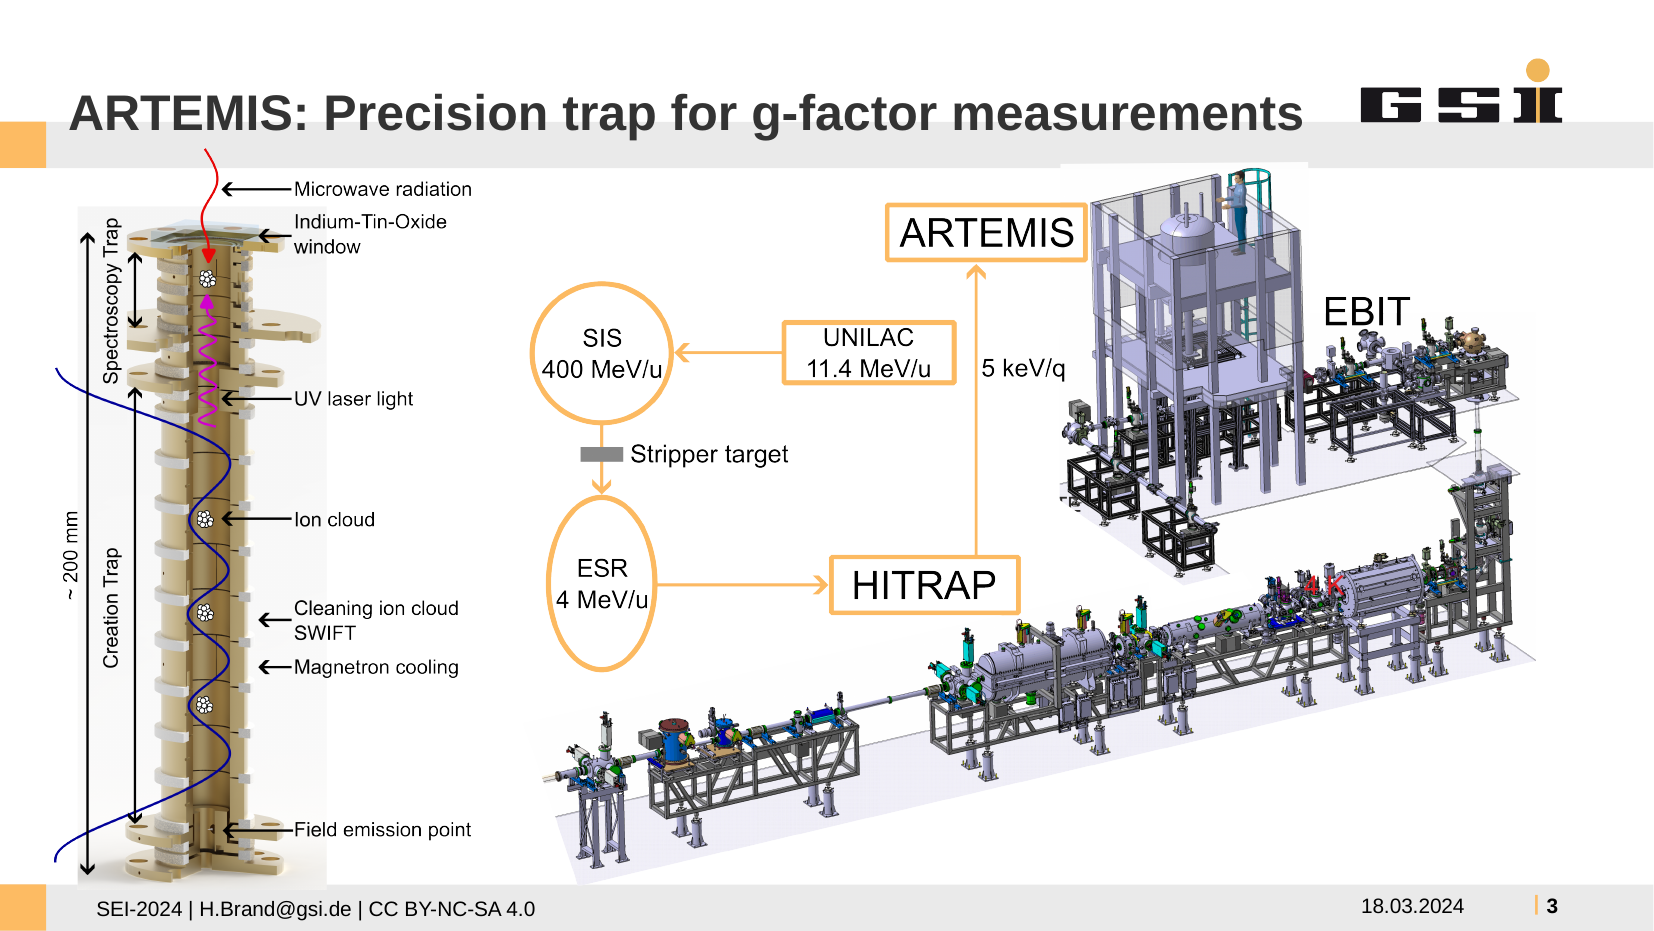

# ARTEMIS: Precision trap for g-factor measurements